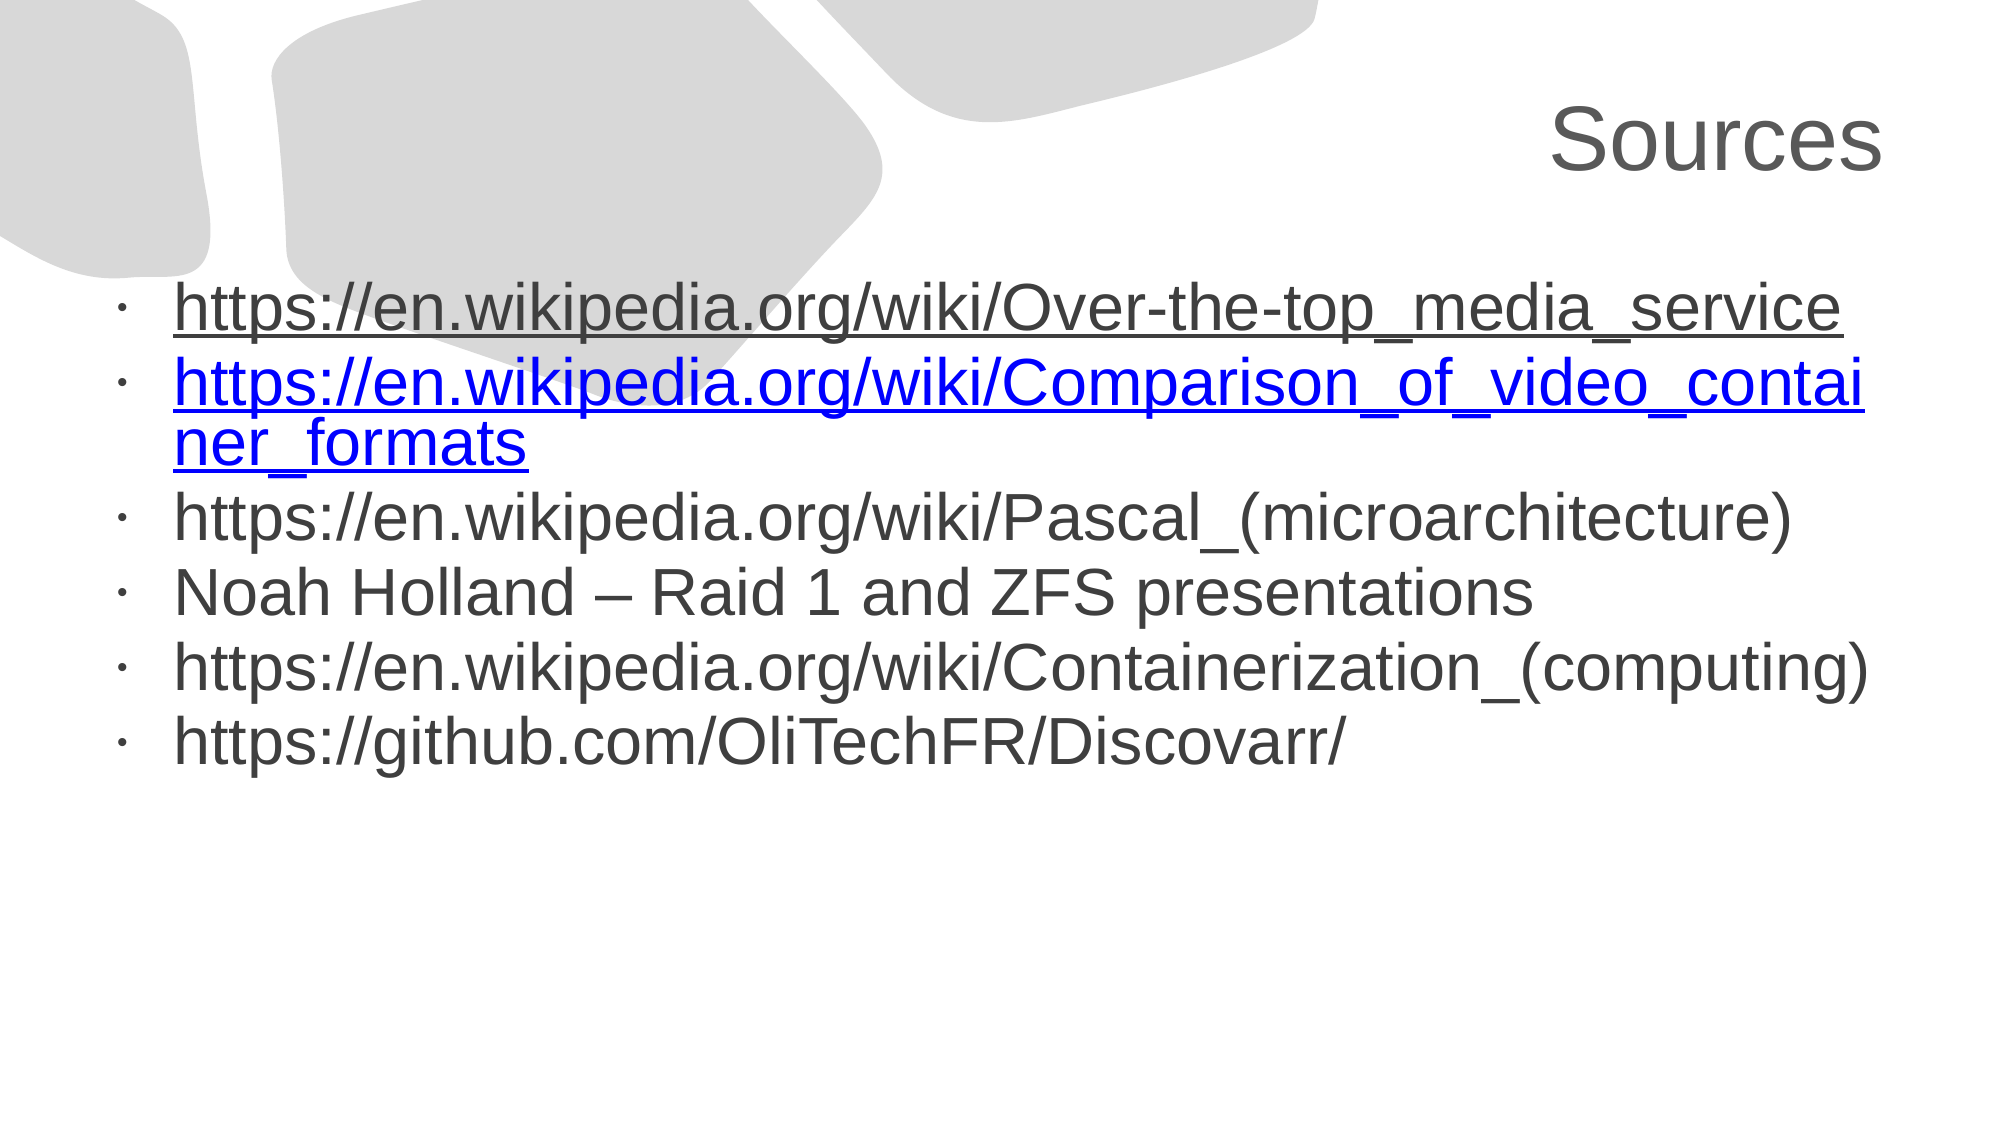

# Sources
https://en.wikipedia.org/wiki/Over-the-top_media_service
https://en.wikipedia.org/wiki/Comparison_of_video_container_formats
https://en.wikipedia.org/wiki/Pascal_(microarchitecture)
Noah Holland – Raid 1 and ZFS presentations
https://en.wikipedia.org/wiki/Containerization_(computing)
https://github.com/OliTechFR/Discovarr/